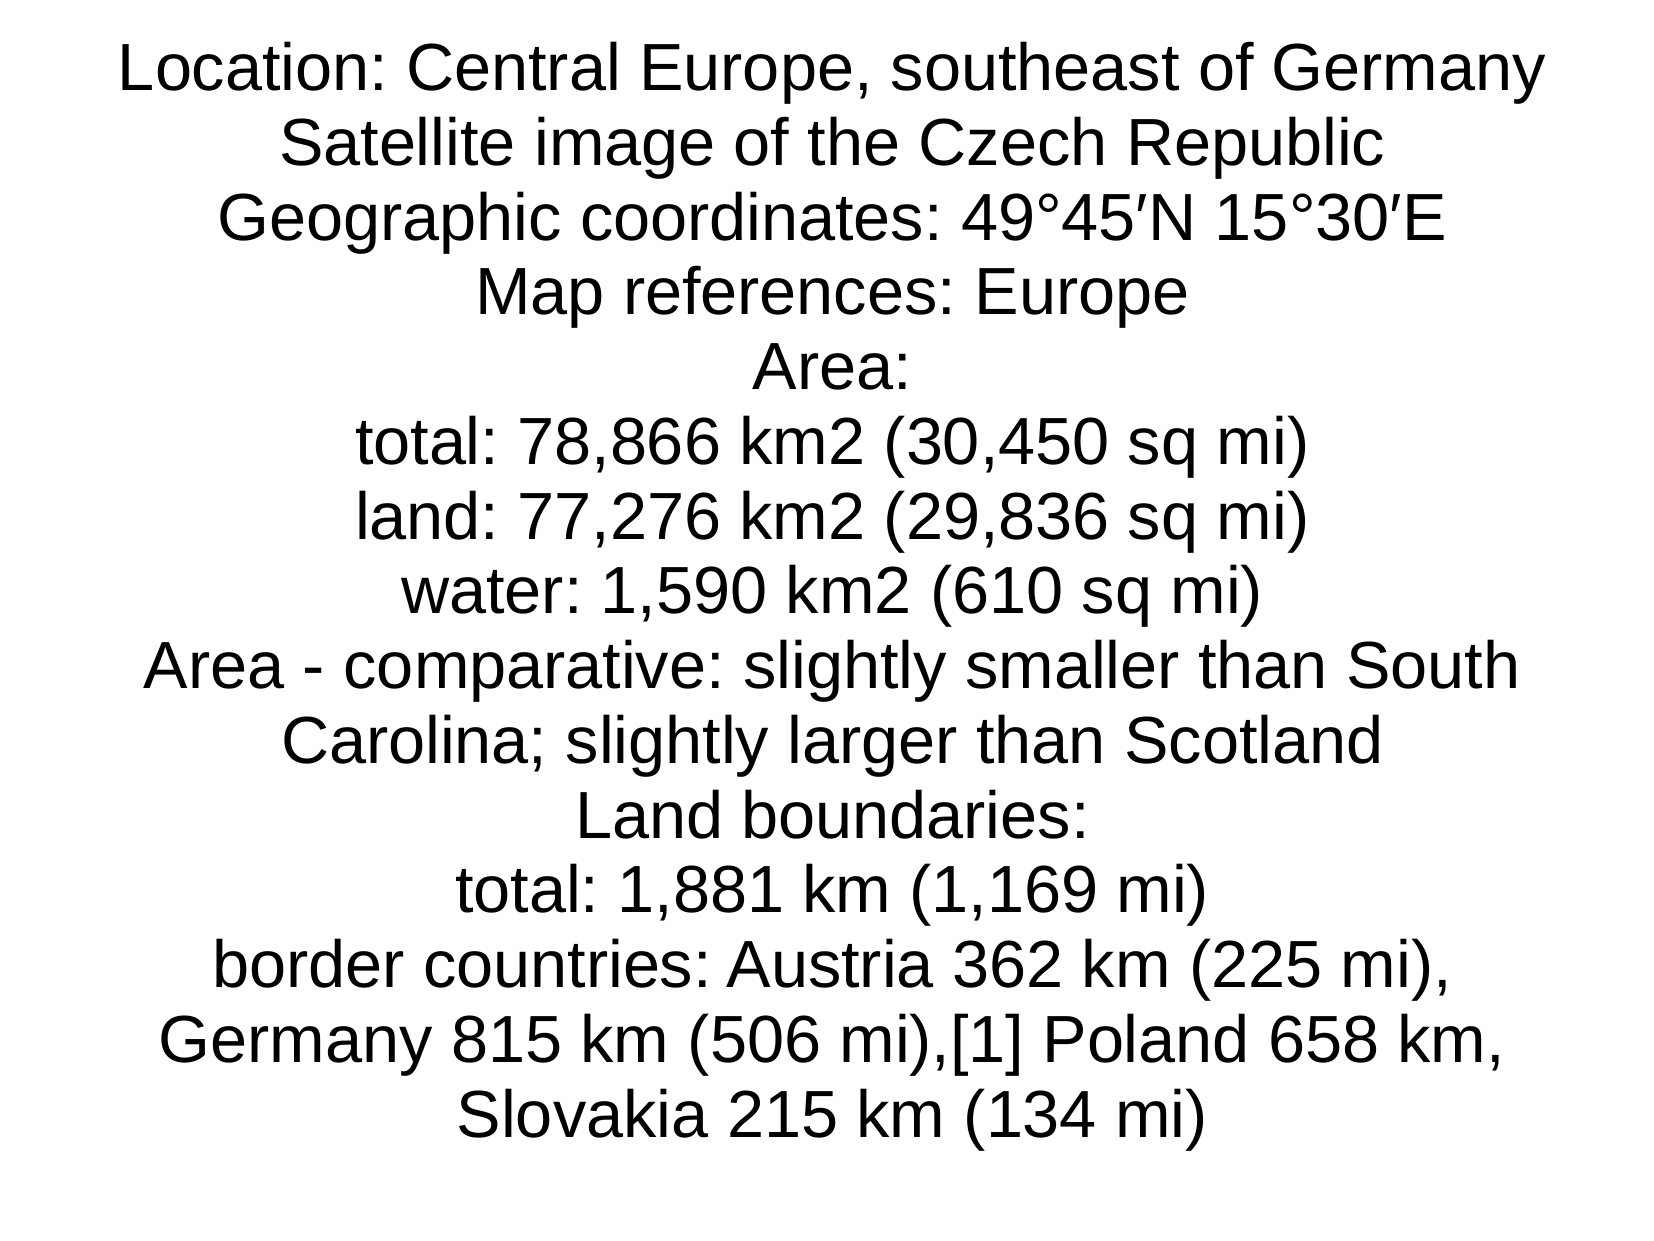

Location: Central Europe, southeast of Germany
Satellite image of the Czech Republic
Geographic coordinates: 49°45′N 15°30′E
Map references: Europe
Area:
total: 78,866 km2 (30,450 sq mi)
land: 77,276 km2 (29,836 sq mi)
water: 1,590 km2 (610 sq mi)
Area - comparative: slightly smaller than South Carolina; slightly larger than Scotland
Land boundaries:
total: 1,881 km (1,169 mi)
border countries: Austria 362 km (225 mi), Germany 815 km (506 mi),[1] Poland 658 km, Slovakia 215 km (134 mi)